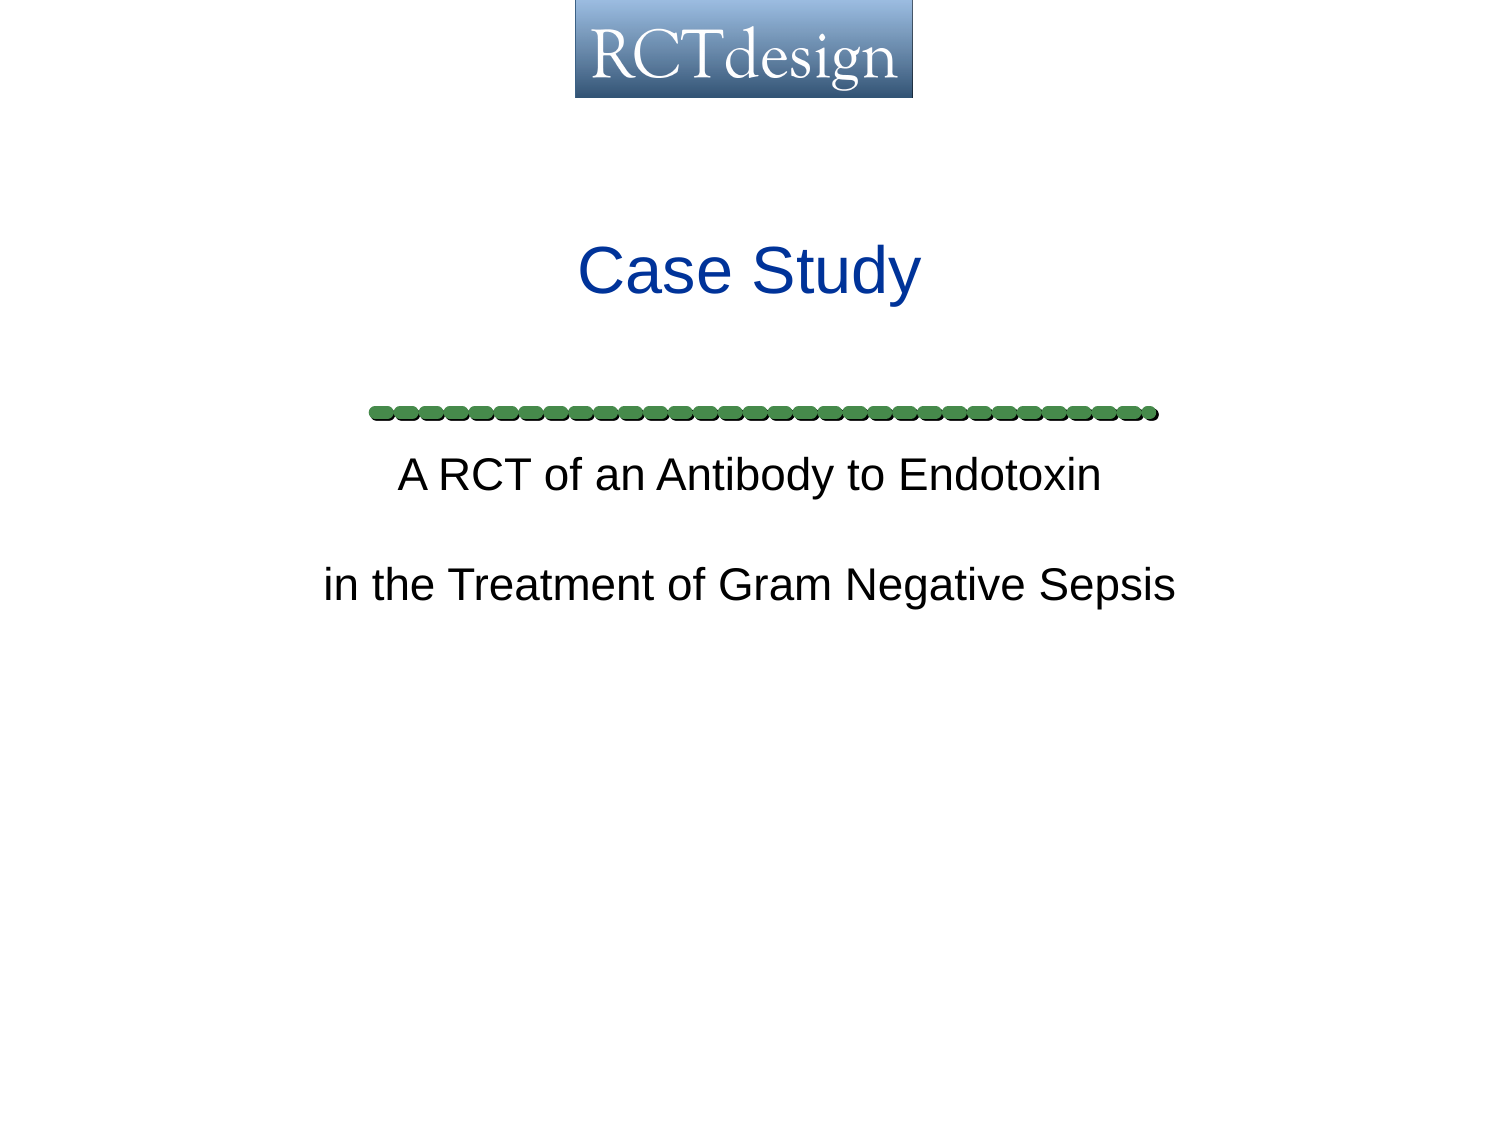

# Case Study
A RCT of an Antibody to Endotoxin
in the Treatment of Gram Negative Sepsis